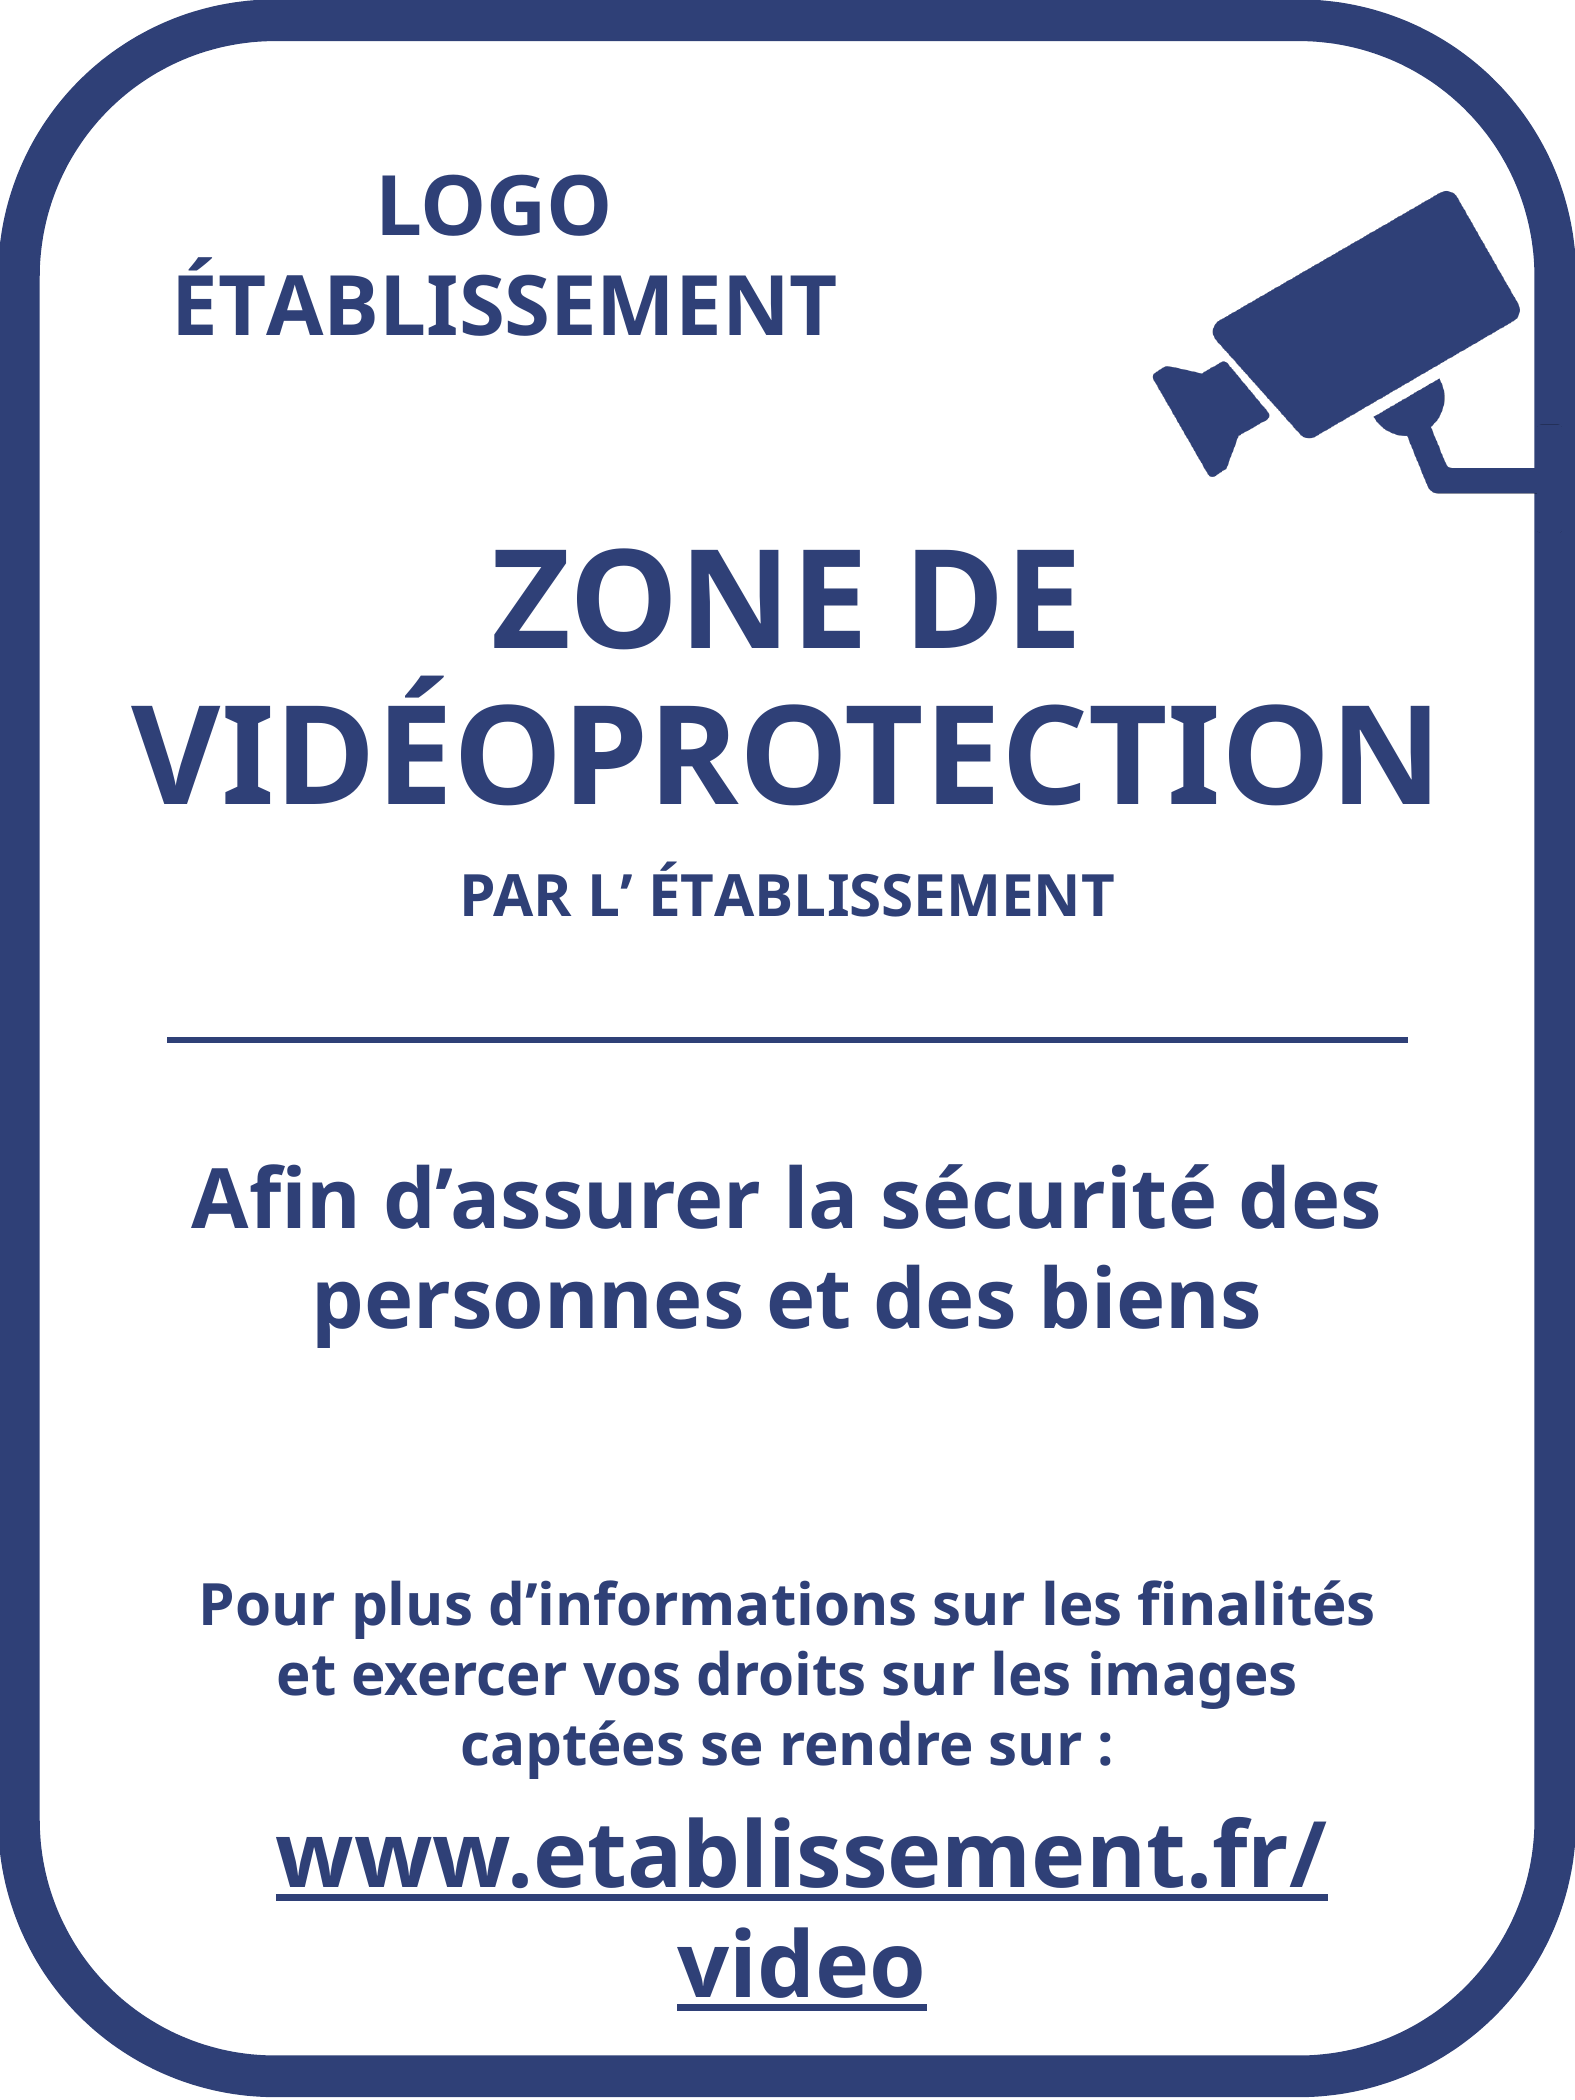

LOGO
ÉTABLISSEMENT
ZONE DE
VIDÉOPROTECTION
PAR L’ ÉTABLISSEMENT
Afin d’assurer la sécurité des personnes et des biens
Pour plus d’informations sur les finalités et exercer vos droits sur les images captées se rendre sur :
www.etablissement.fr/video